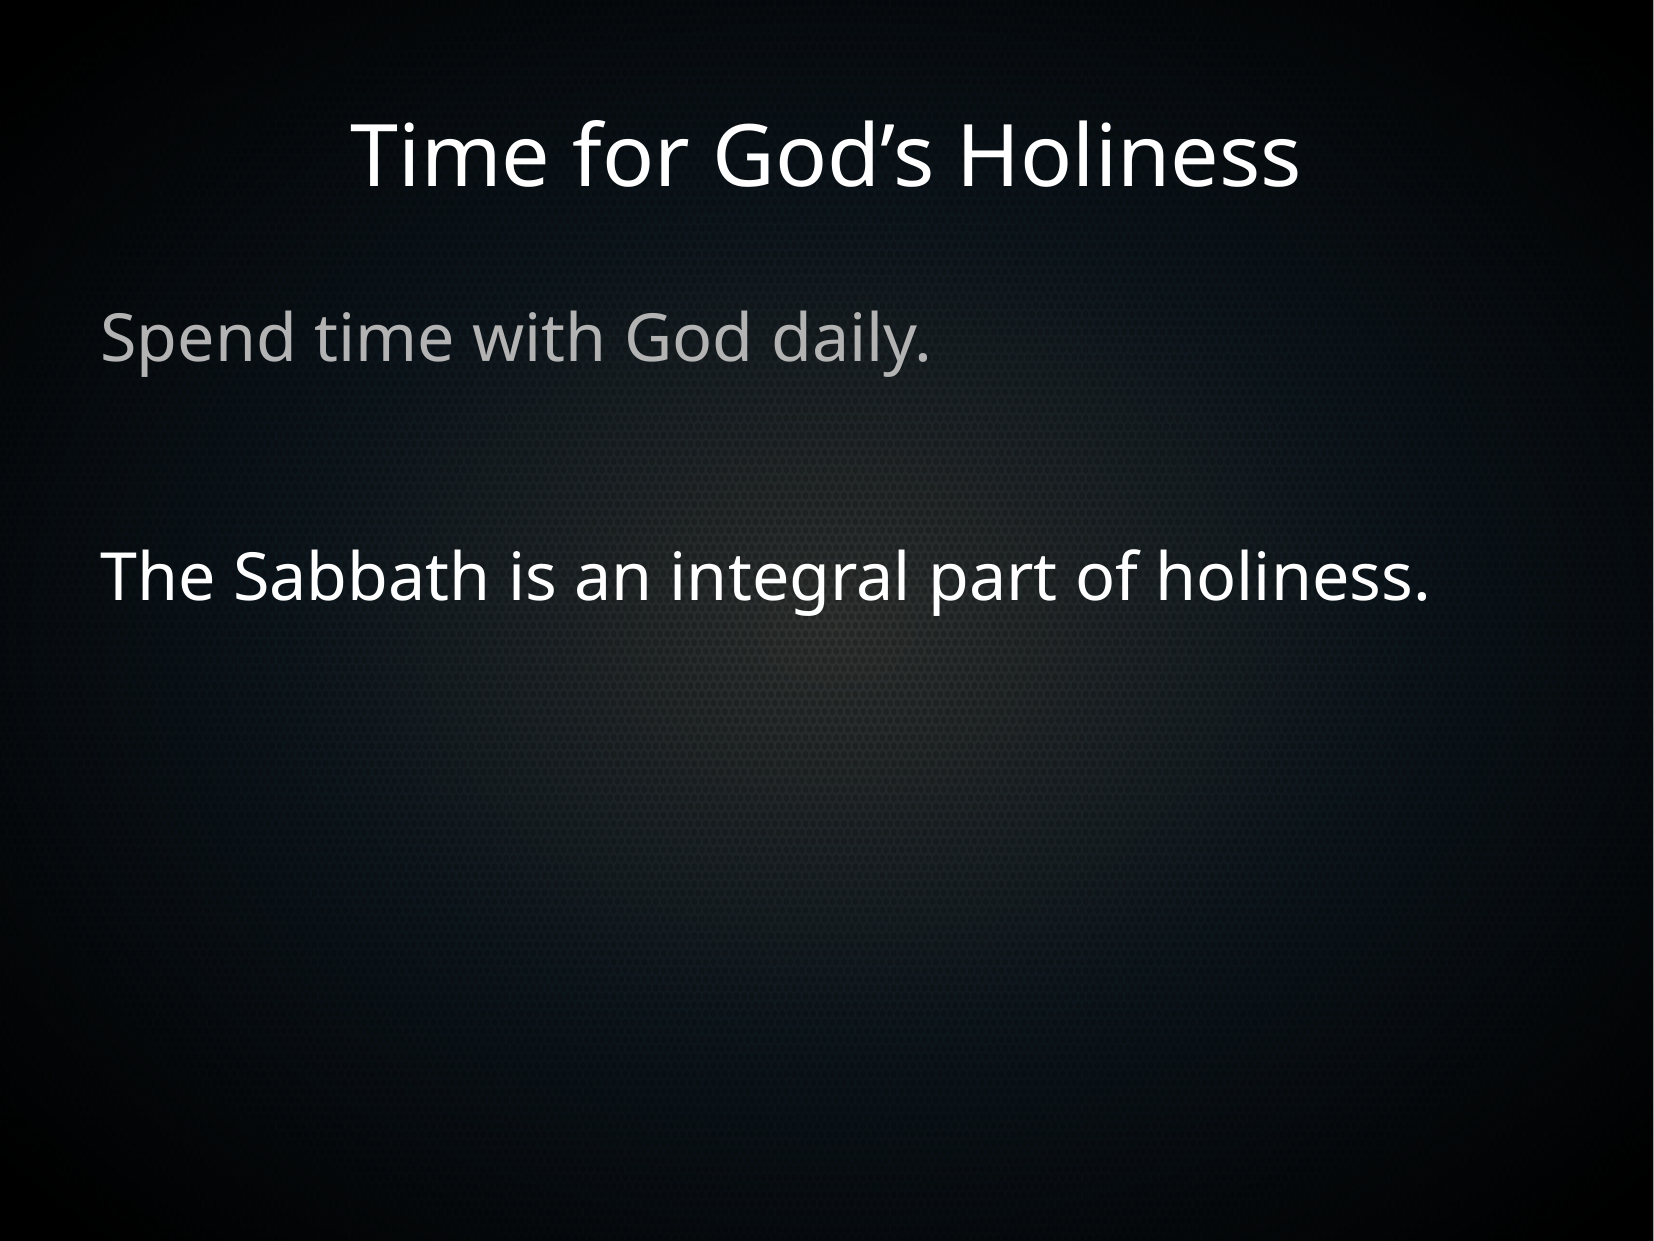

# Time for God’s Holiness
Spend time with God daily.
The Sabbath is an integral part of holiness.